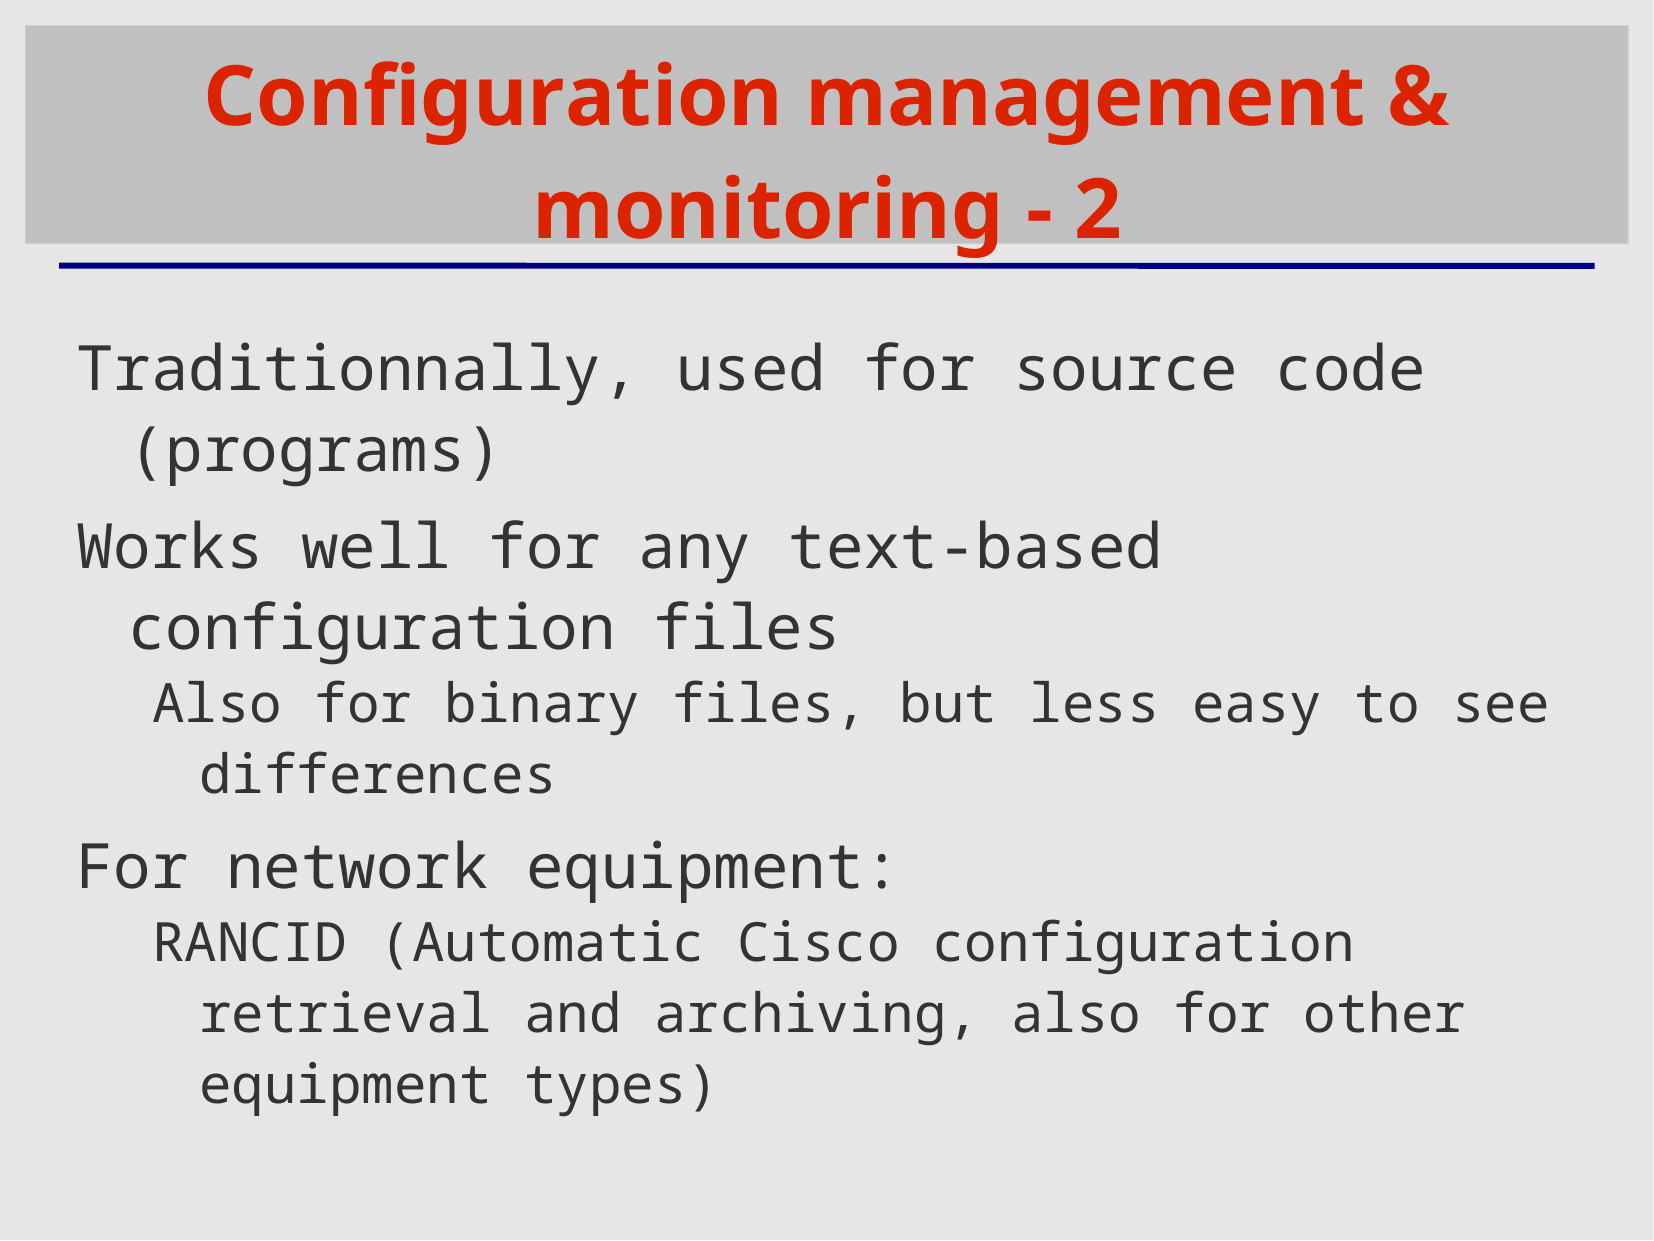

# Configuration management & monitoring - 2
Traditionnally, used for source code (programs)‏
Works well for any text-based configuration files
Also for binary files, but less easy to see differences
For network equipment:
RANCID (Automatic Cisco configuration retrieval and archiving, also for other equipment types)‏